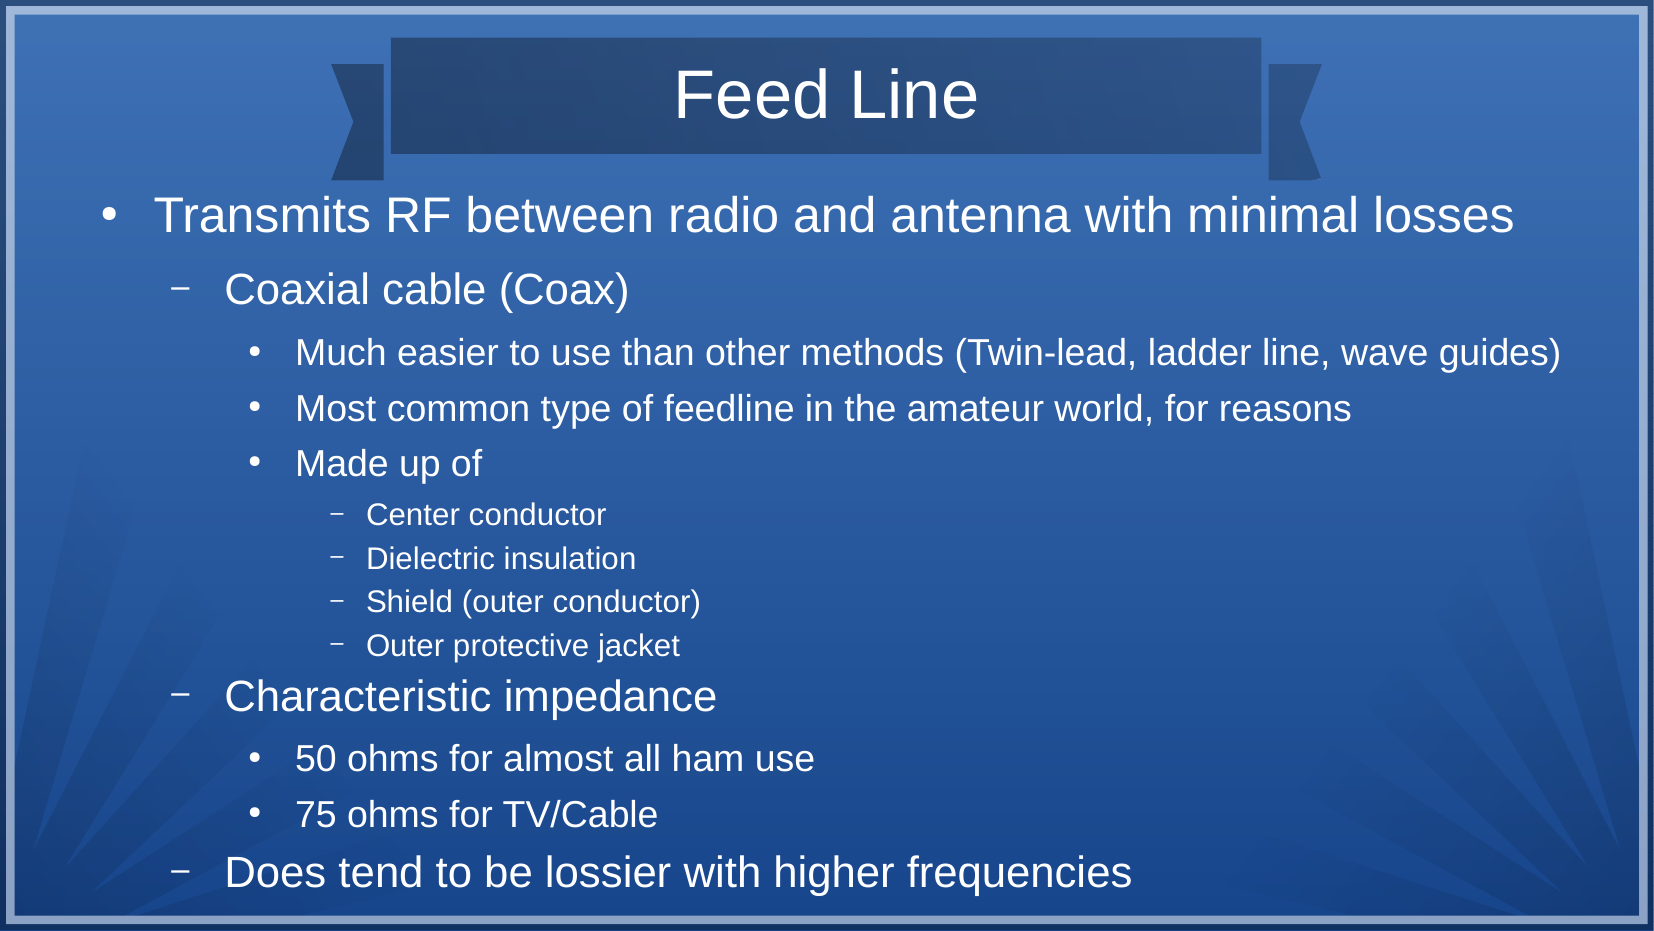

# Feed Line
Transmits RF between radio and antenna with minimal losses
Coaxial cable (Coax)
Much easier to use than other methods (Twin-lead, ladder line, wave guides)
Most common type of feedline in the amateur world, for reasons
Made up of
Center conductor
Dielectric insulation
Shield (outer conductor)
Outer protective jacket
Characteristic impedance
50 ohms for almost all ham use
75 ohms for TV/Cable
Does tend to be lossier with higher frequencies